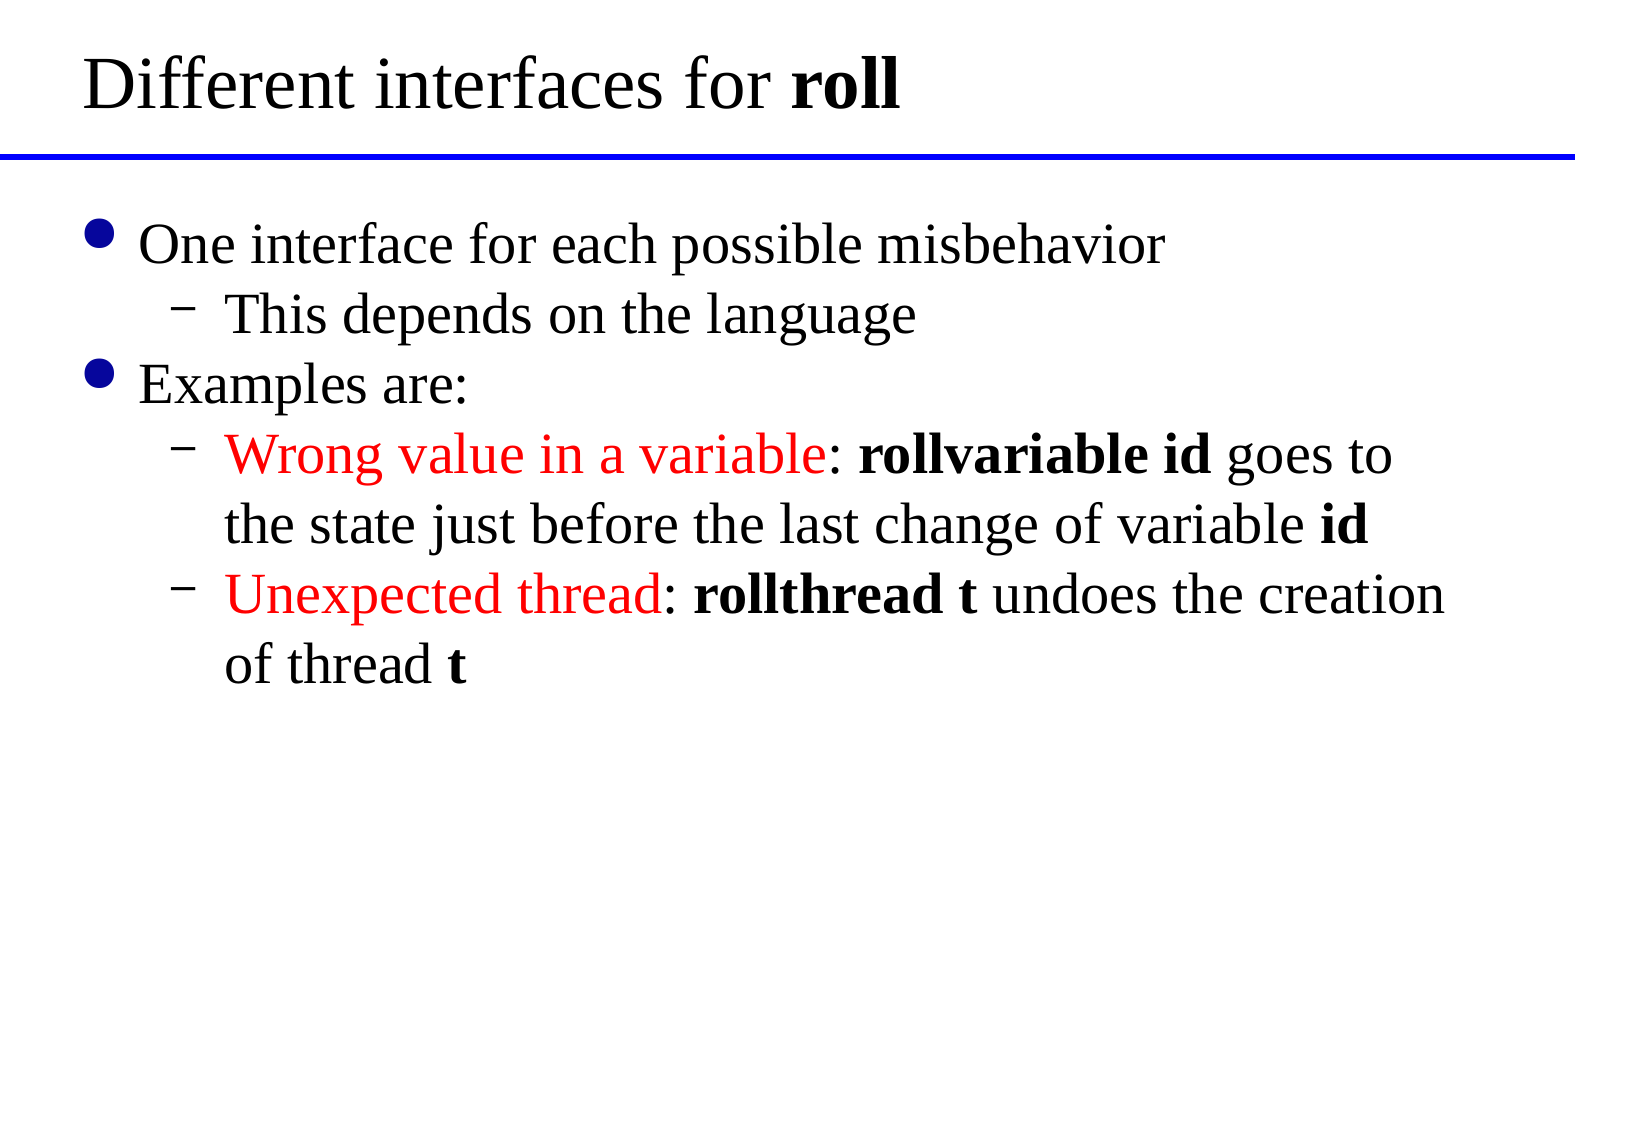

# Different interfaces for roll
One interface for each possible misbehavior
This depends on the language
Examples are:
Wrong value in a variable: rollvariable id goes to the state just before the last change of variable id
Unexpected thread: rollthread t undoes the creation of thread t